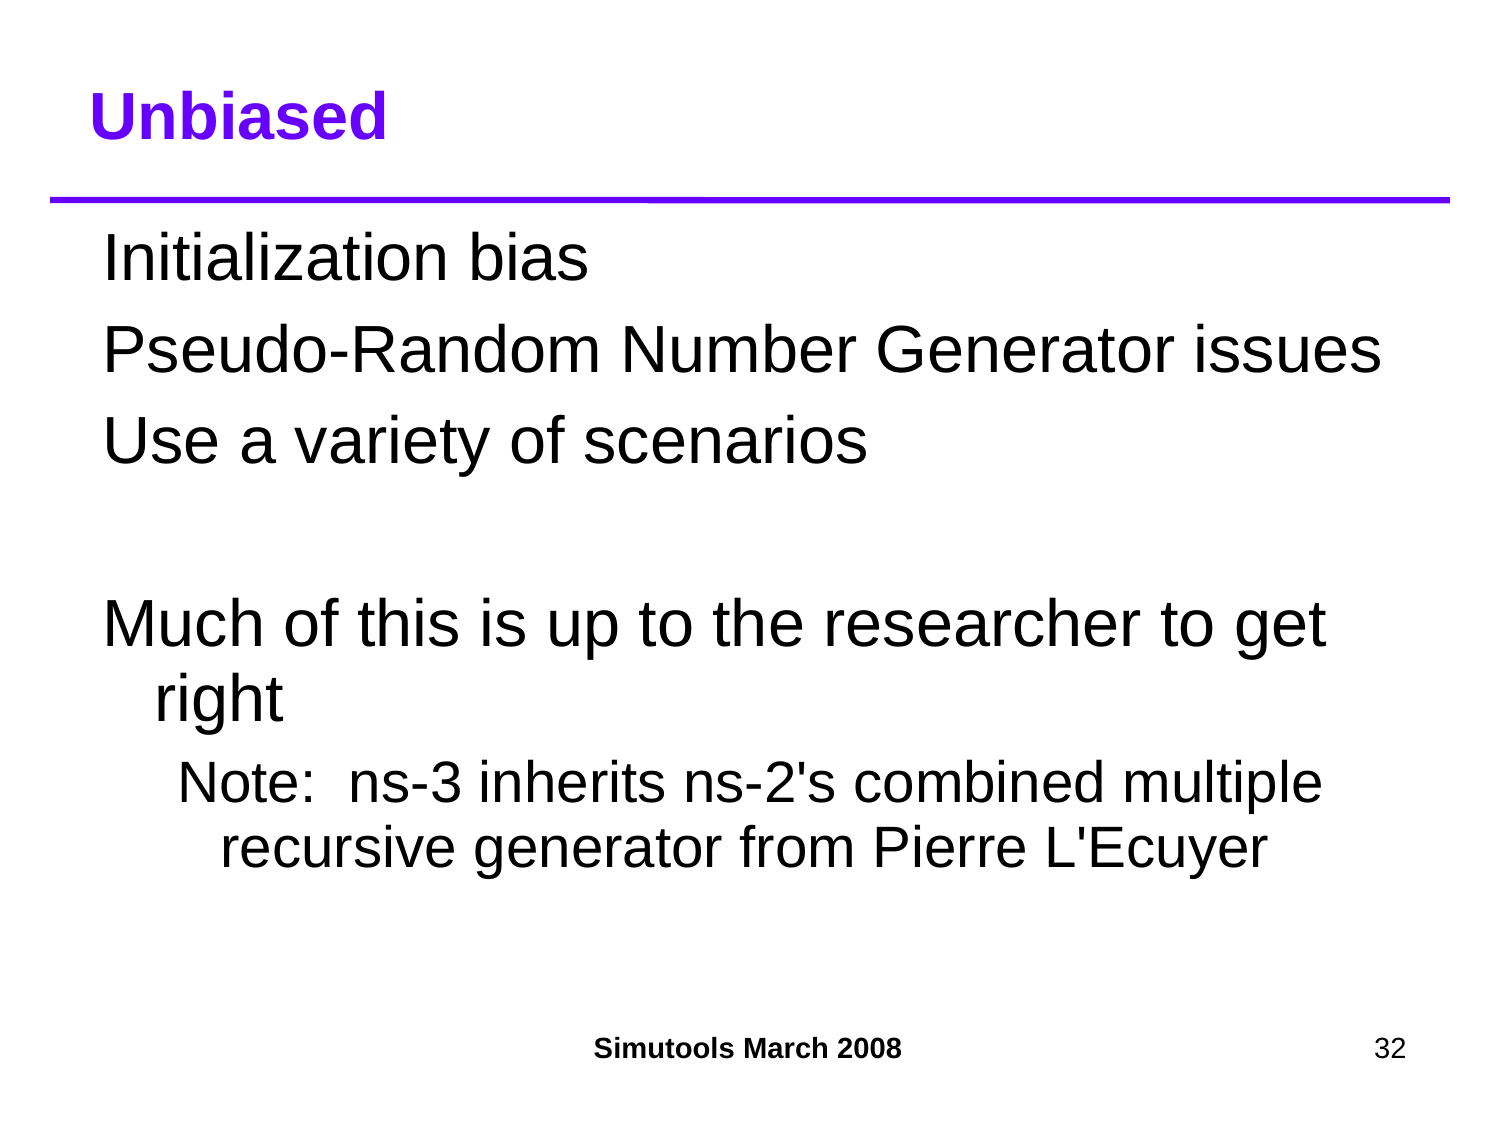

# Unbiased
Initialization bias
Pseudo-Random Number Generator issues
Use a variety of scenarios
Much of this is up to the researcher to get right
Note: ns-3 inherits ns-2's combined multiple recursive generator from Pierre L'Ecuyer
32